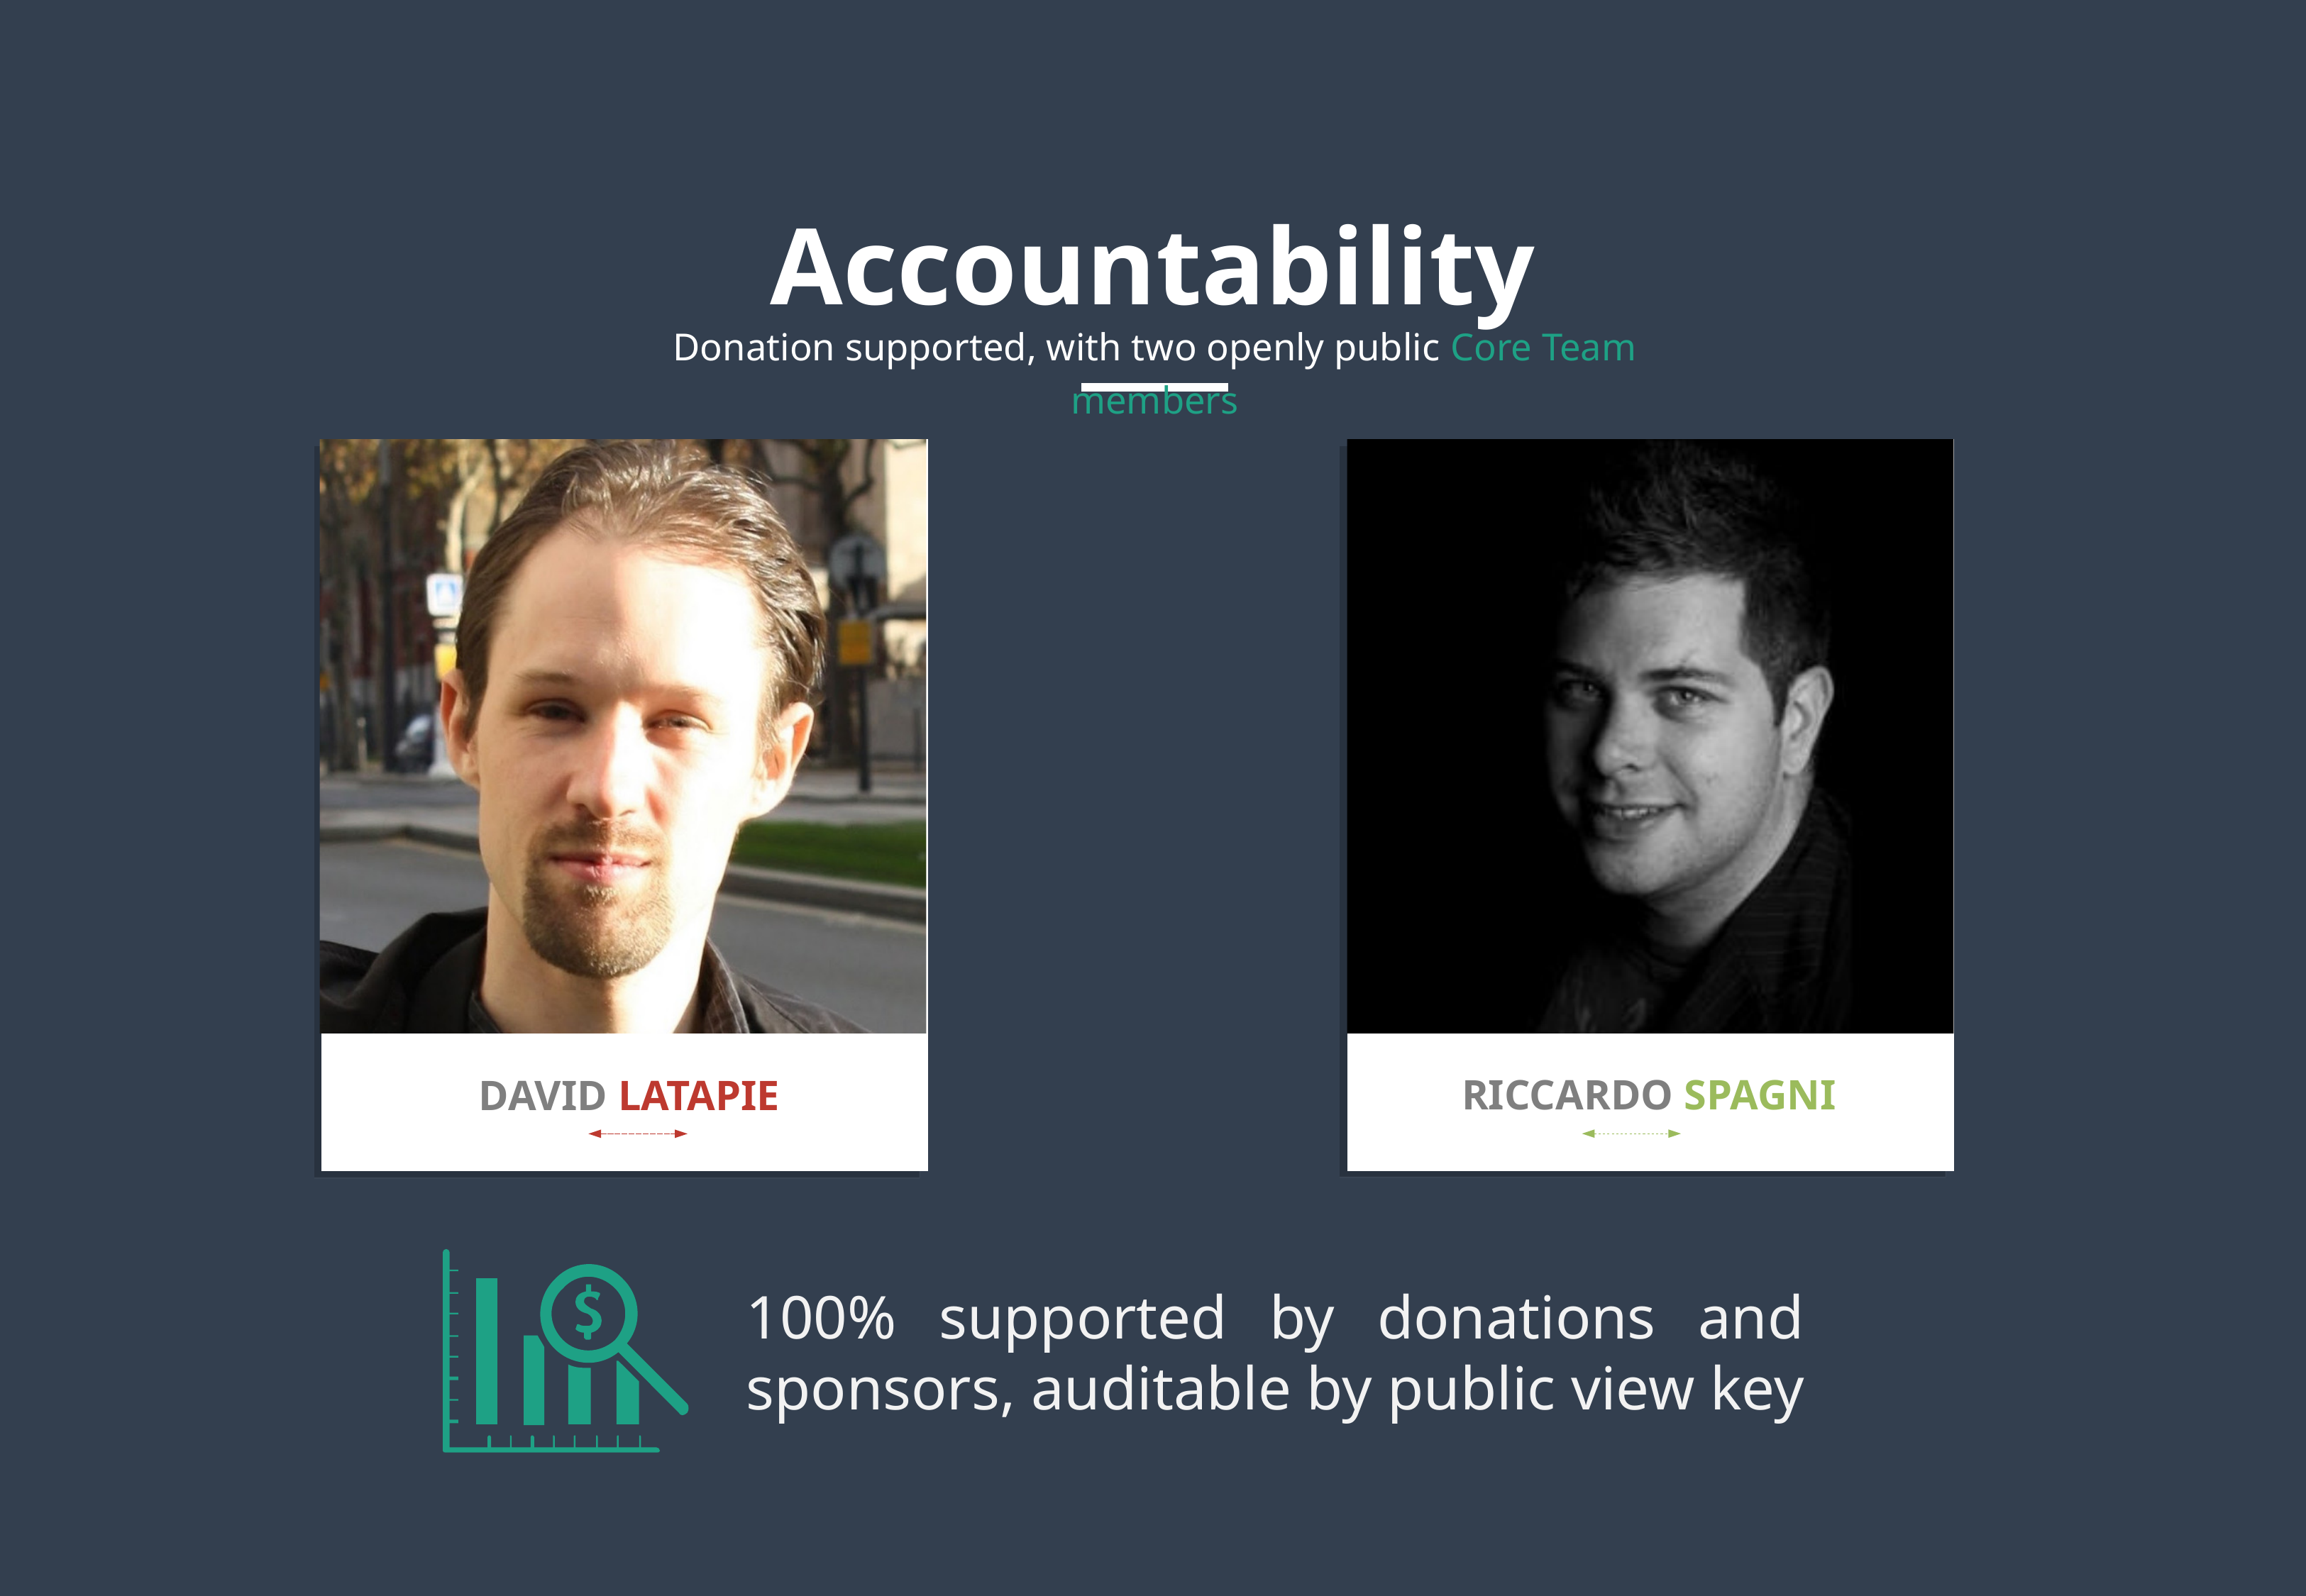

Accountability
Donation supported, with two openly public Core Team members
RICCARDO SPAGNI
DAVID LATAPIE
100% supported by donations and sponsors, auditable by public view key